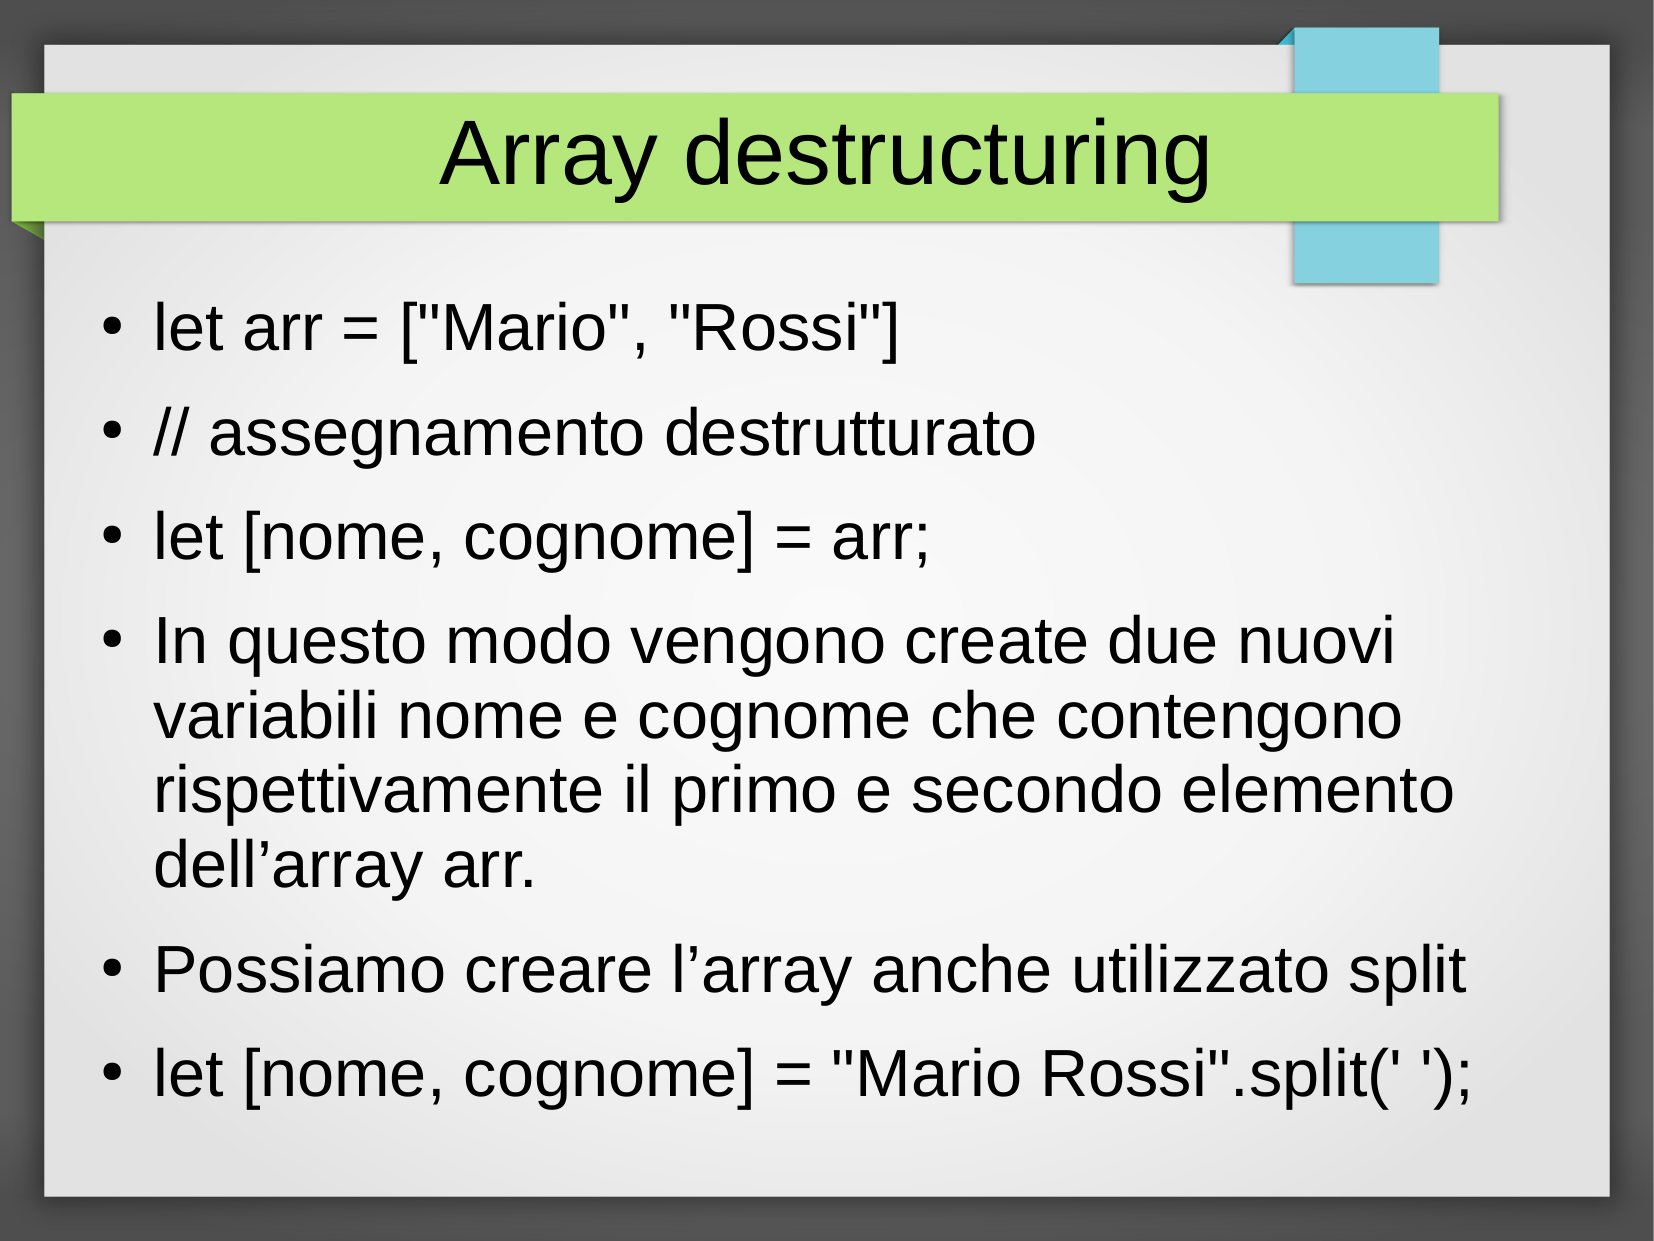

# Array destructuring
let arr = ["Mario", "Rossi"]
// assegnamento destrutturato
let [nome, cognome] = arr;
In questo modo vengono create due nuovi variabili nome e cognome che contengono rispettivamente il primo e secondo elemento dell’array arr.
Possiamo creare l’array anche utilizzato split
let [nome, cognome] = "Mario Rossi".split(' ');